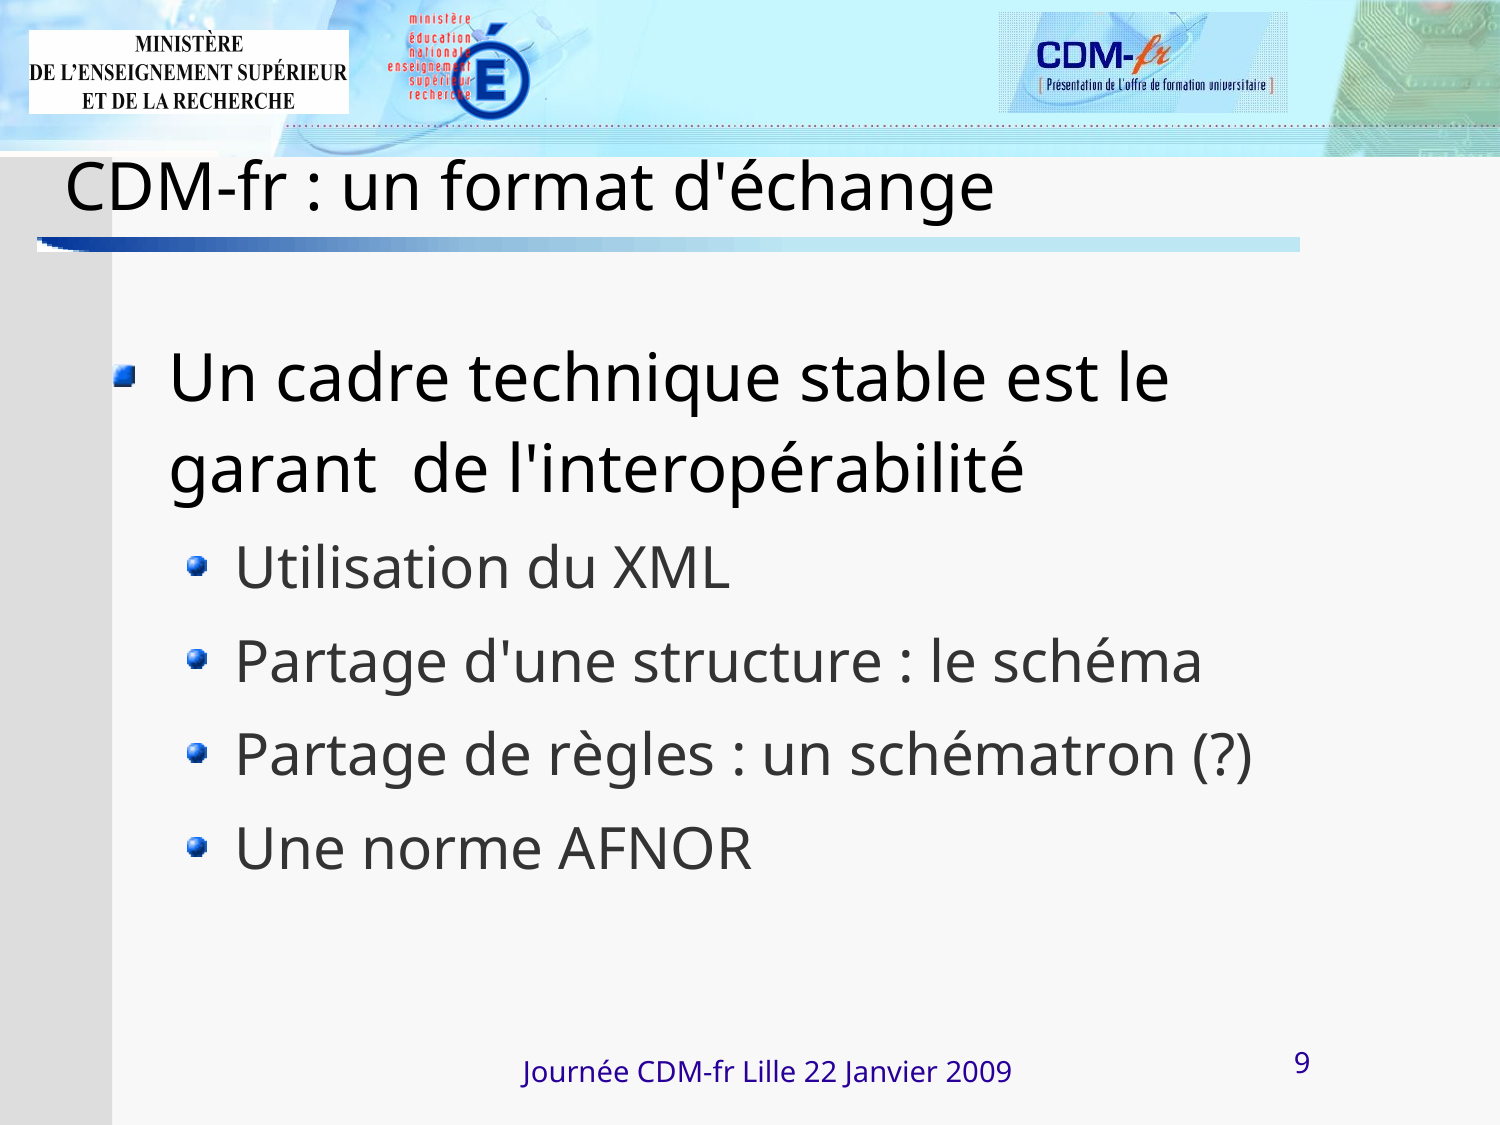

# CDM-fr : un format d'échange
Un cadre technique stable est le garant de l'interopérabilité
Utilisation du XML
Partage d'une structure : le schéma
Partage de règles : un schématron (?)
Une norme AFNOR
Journée C2i-1, Paris 16 déc 2004
9